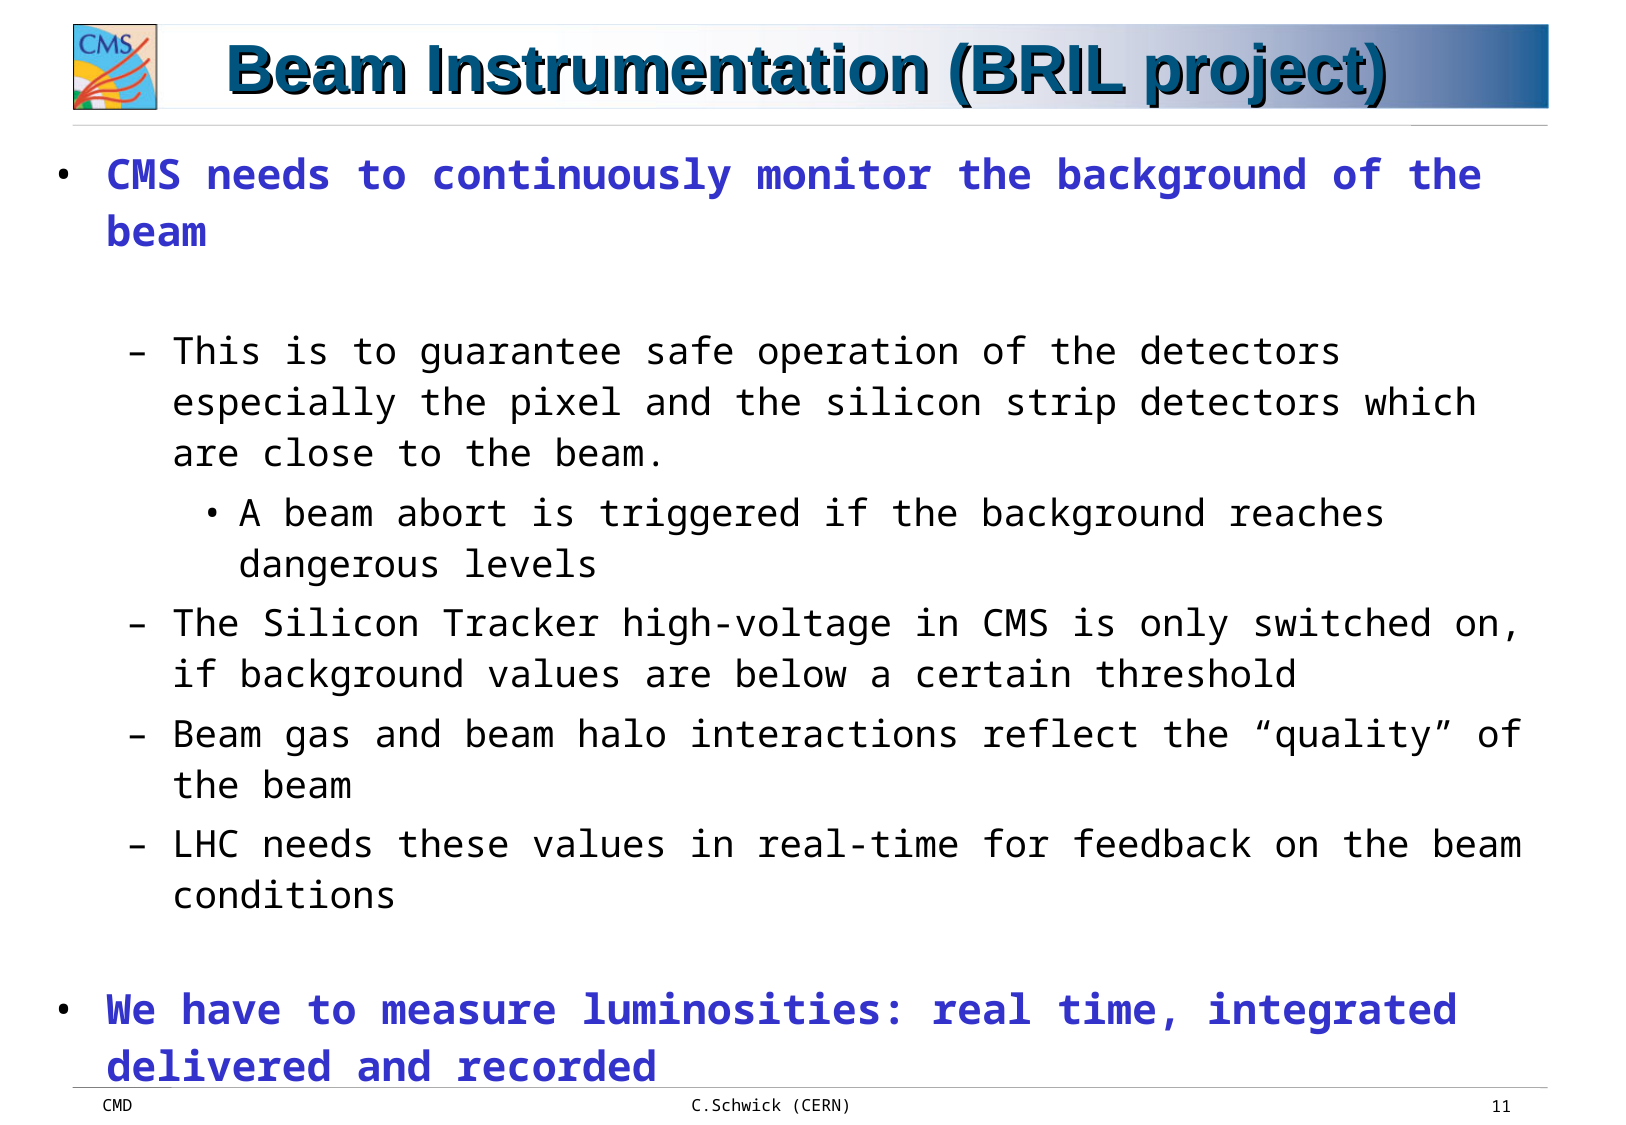

# Beam Instrumentation (BRIL project)
CMS needs to continuously monitor the background of the beam
This is to guarantee safe operation of the detectors especially the pixel and the silicon strip detectors which are close to the beam.
A beam abort is triggered if the background reaches dangerous levels
The Silicon Tracker high-voltage in CMS is only switched on, if background values are below a certain threshold
Beam gas and beam halo interactions reflect the “quality” of the beam
LHC needs these values in real-time for feedback on the beam conditions
We have to measure luminosities: real time, integrated delivered and recorded
These values are needed for physics and by the LHC as feedback
CMS measures luminosity with “standard sub-detectors” like HF (the “main” luminosity detector) or Pixel and with a set of dedicated detectors built and operated under the BRIL project (BCM1F, PLT)
The calculation of the luminosity of ALL these detectors is done under the BRIL project